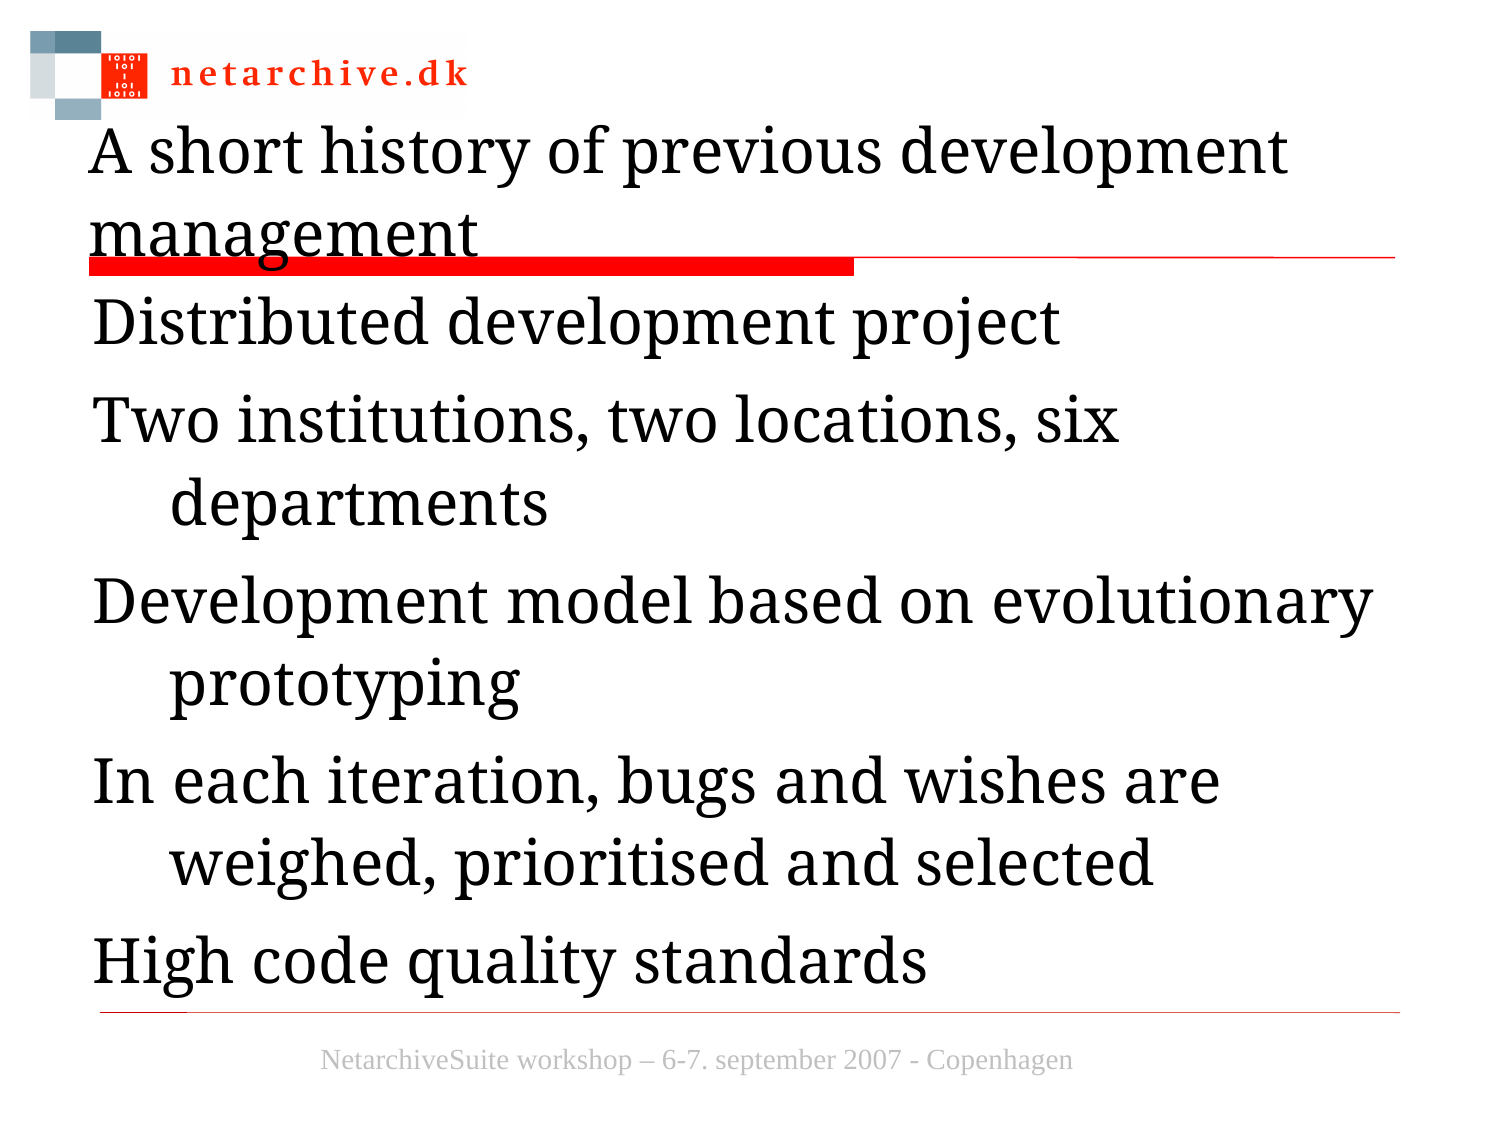

# A short history of previous development management
Distributed development project
Two institutions, two locations, six departments
Development model based on evolutionary prototyping
In each iteration, bugs and wishes are weighed, prioritised and selected
High code quality standards